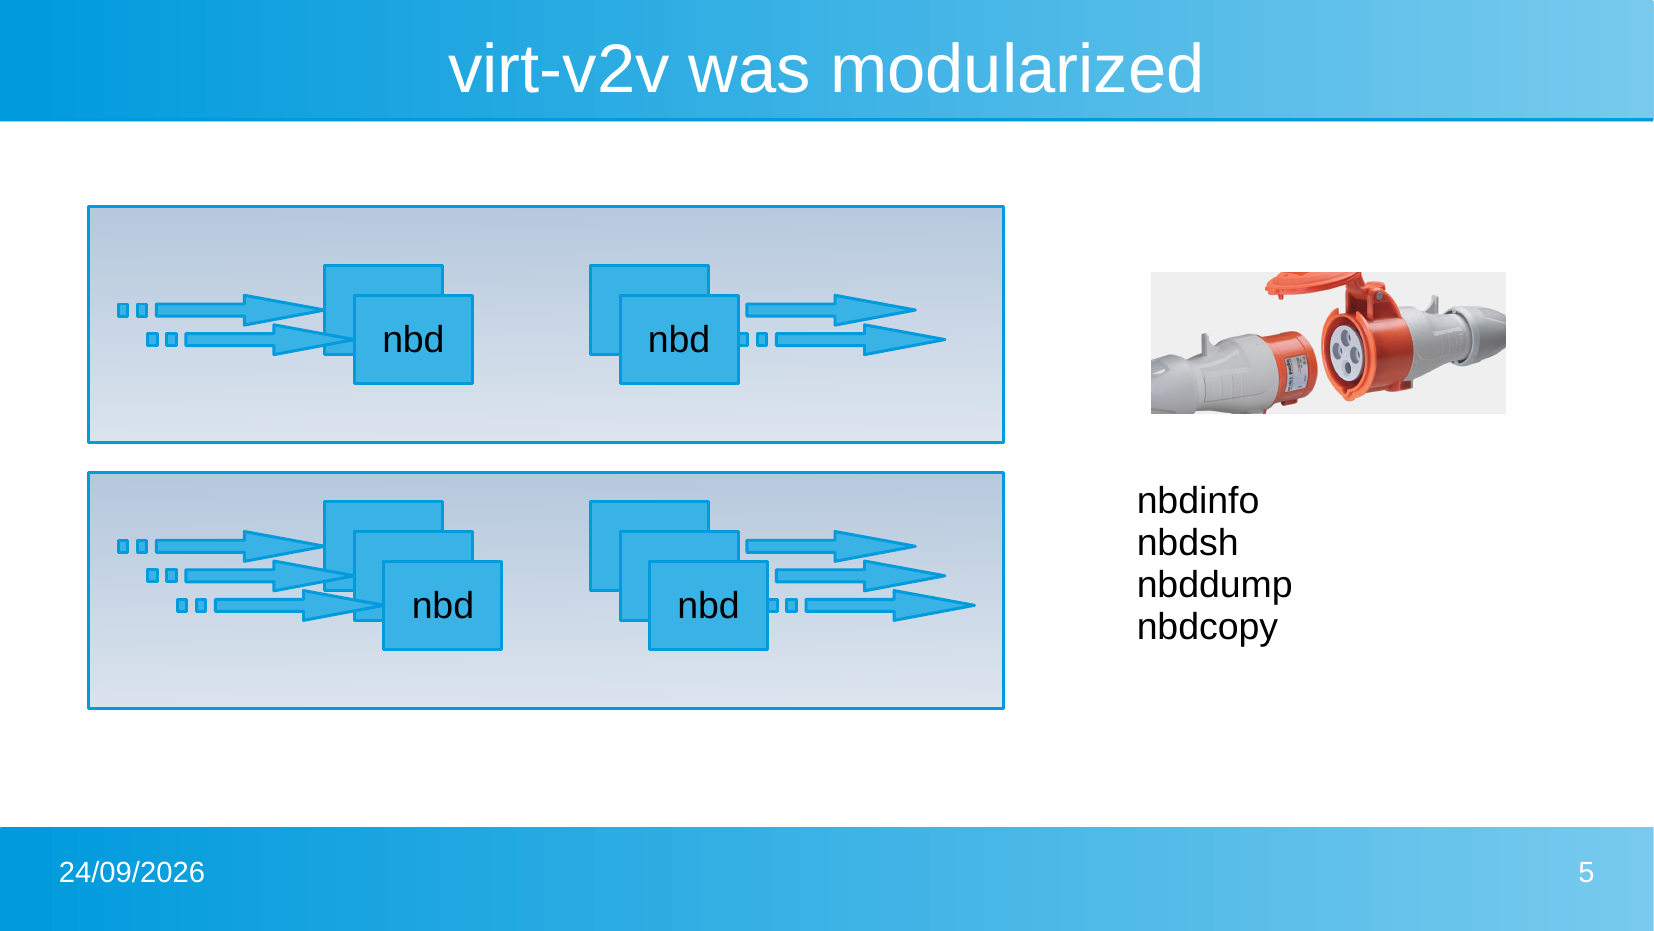

# virt-v2v was modularized
nbd
nbd
nbd
nbd
nbdinfo
nbdsh
nbddump
nbdcopy
5